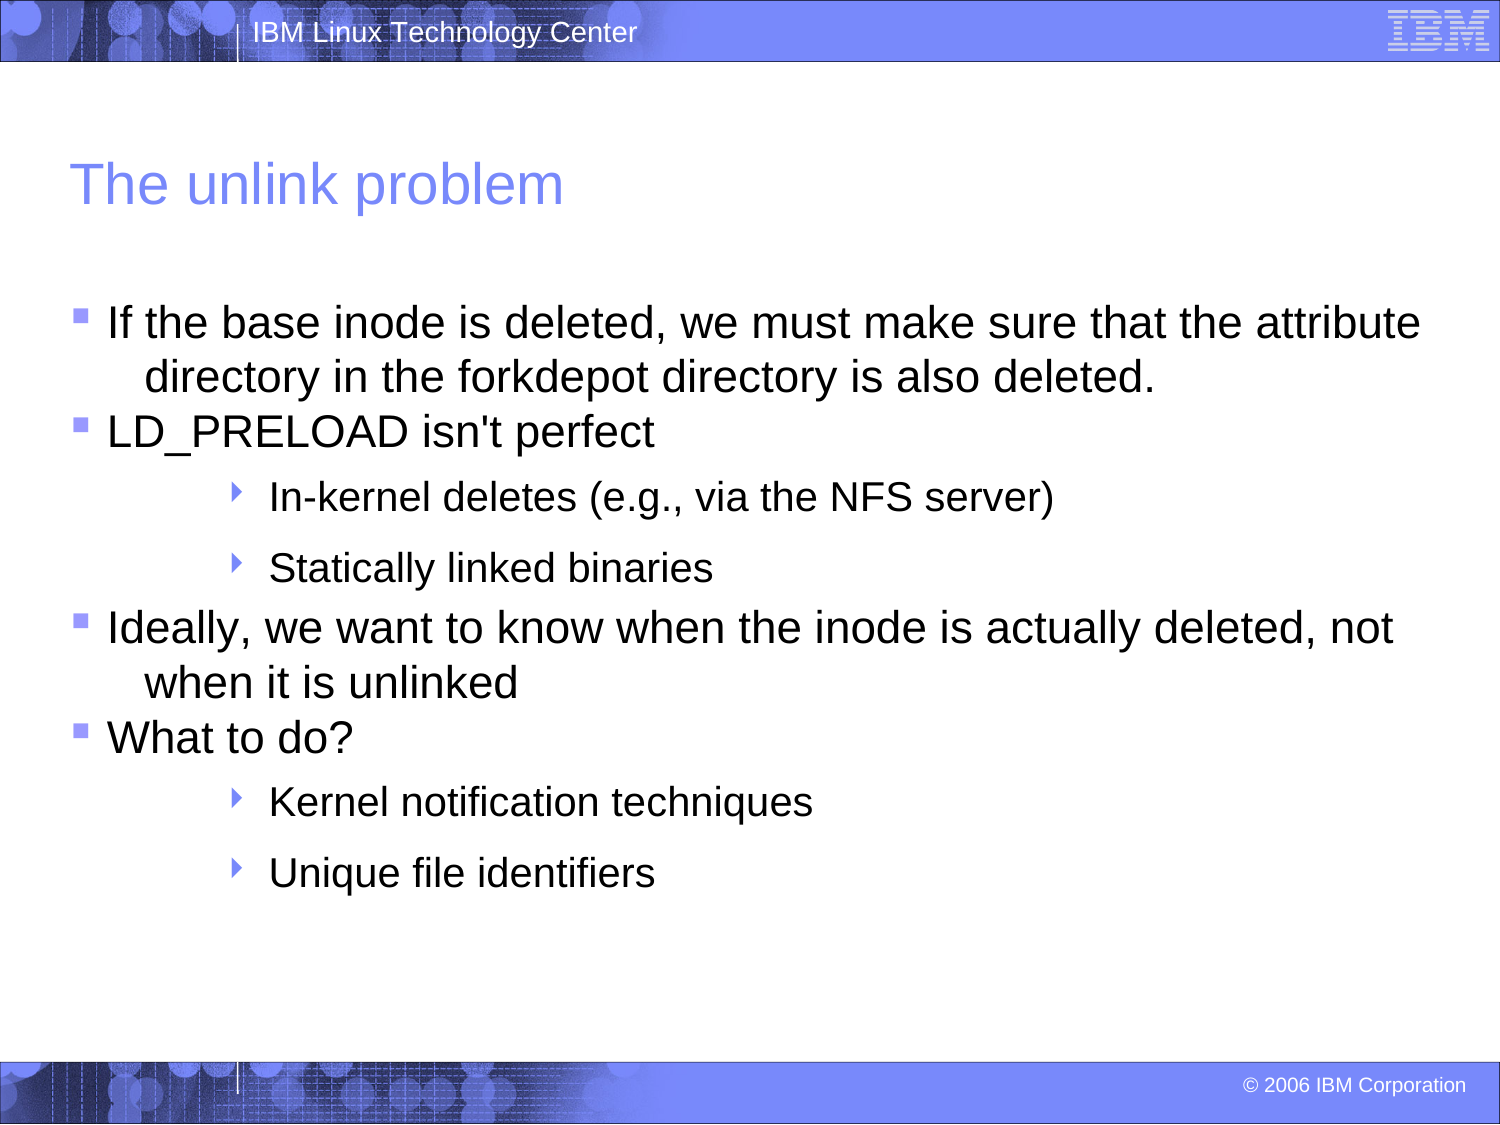

# The unlink problem
If the base inode is deleted, we must make sure that the attribute directory in the forkdepot directory is also deleted.
LD_PRELOAD isn't perfect
In-kernel deletes (e.g., via the NFS server)
Statically linked binaries
Ideally, we want to know when the inode is actually deleted, not when it is unlinked
What to do?
Kernel notification techniques
Unique file identifiers